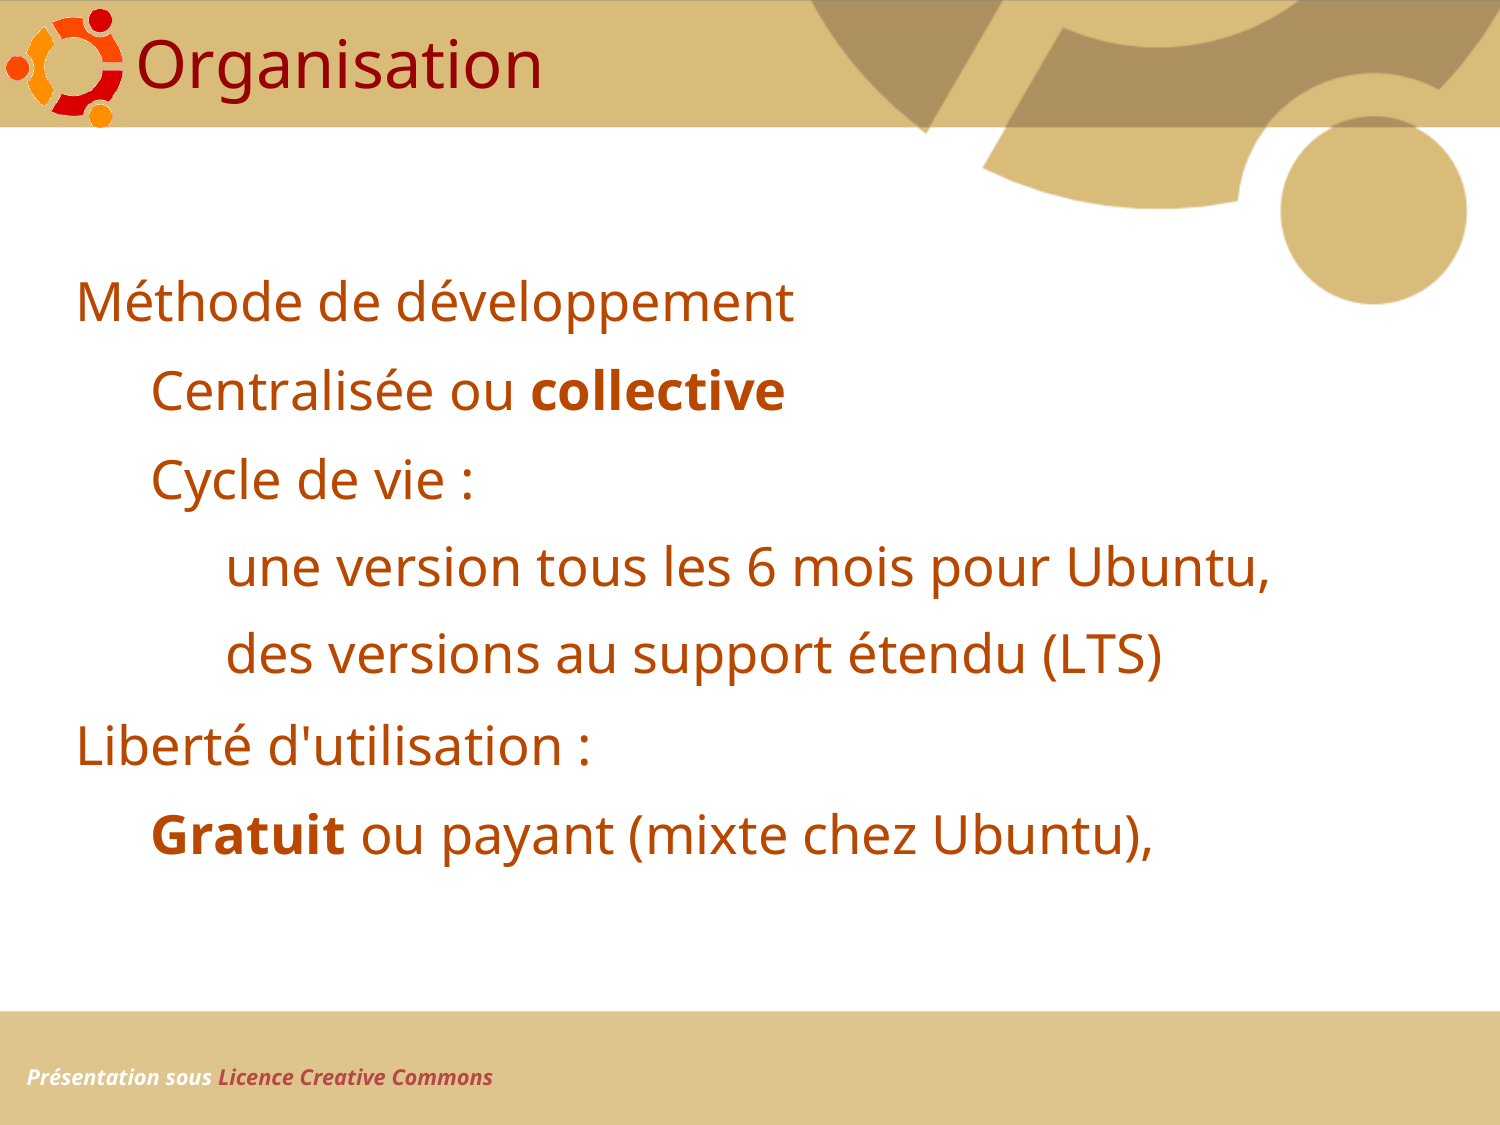

# Organisation
Méthode de développement
Centralisée ou collective
Cycle de vie :
une version tous les 6 mois pour Ubuntu,
des versions au support étendu (LTS)
Liberté d'utilisation :
Gratuit ou payant (mixte chez Ubuntu),